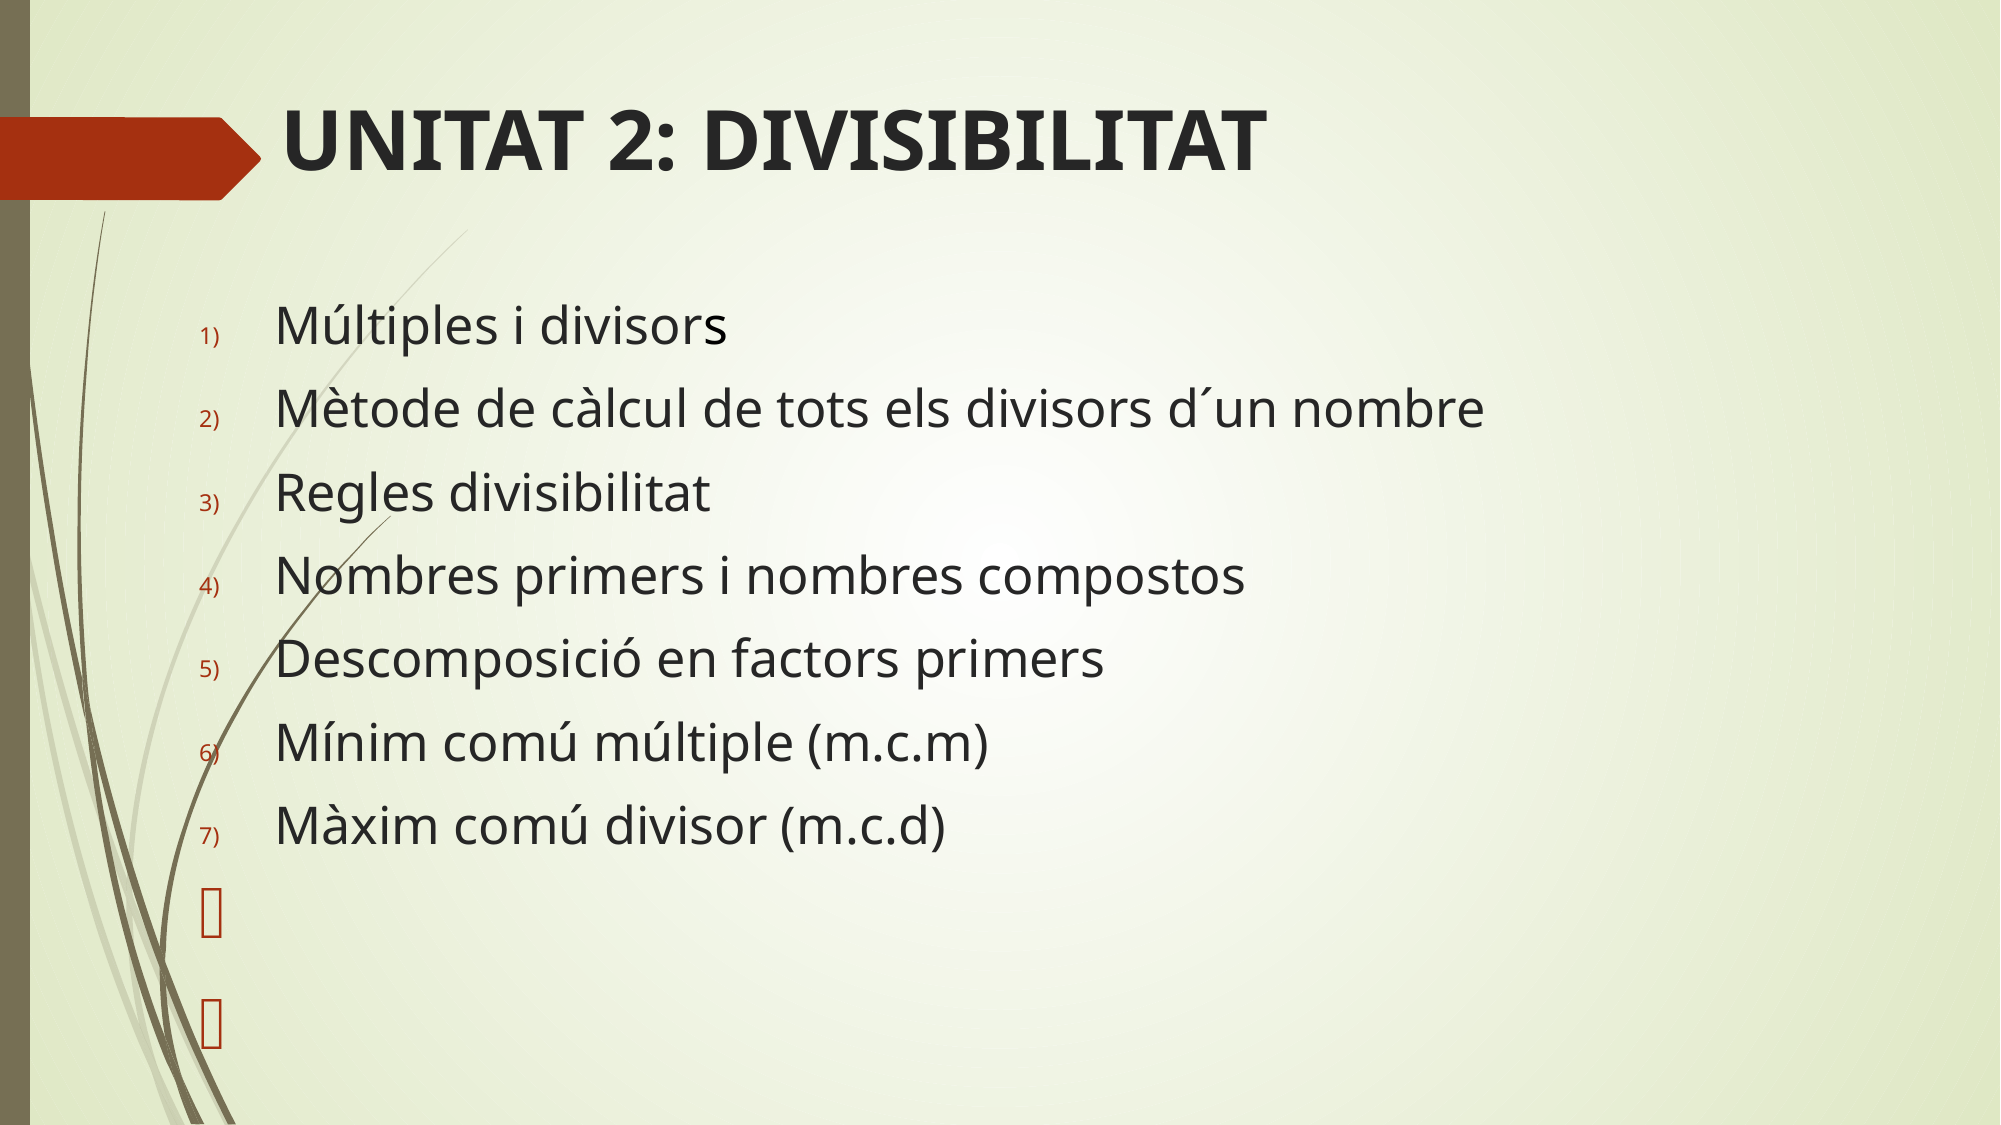

# UNITAT 2: DIVISIBILITAT
Múltiples i divisors
Mètode de càlcul de tots els divisors d´un nombre
Regles divisibilitat
Nombres primers i nombres compostos
Descomposició en factors primers
Mínim comú múltiple (m.c.m)
Màxim comú divisor (m.c.d)